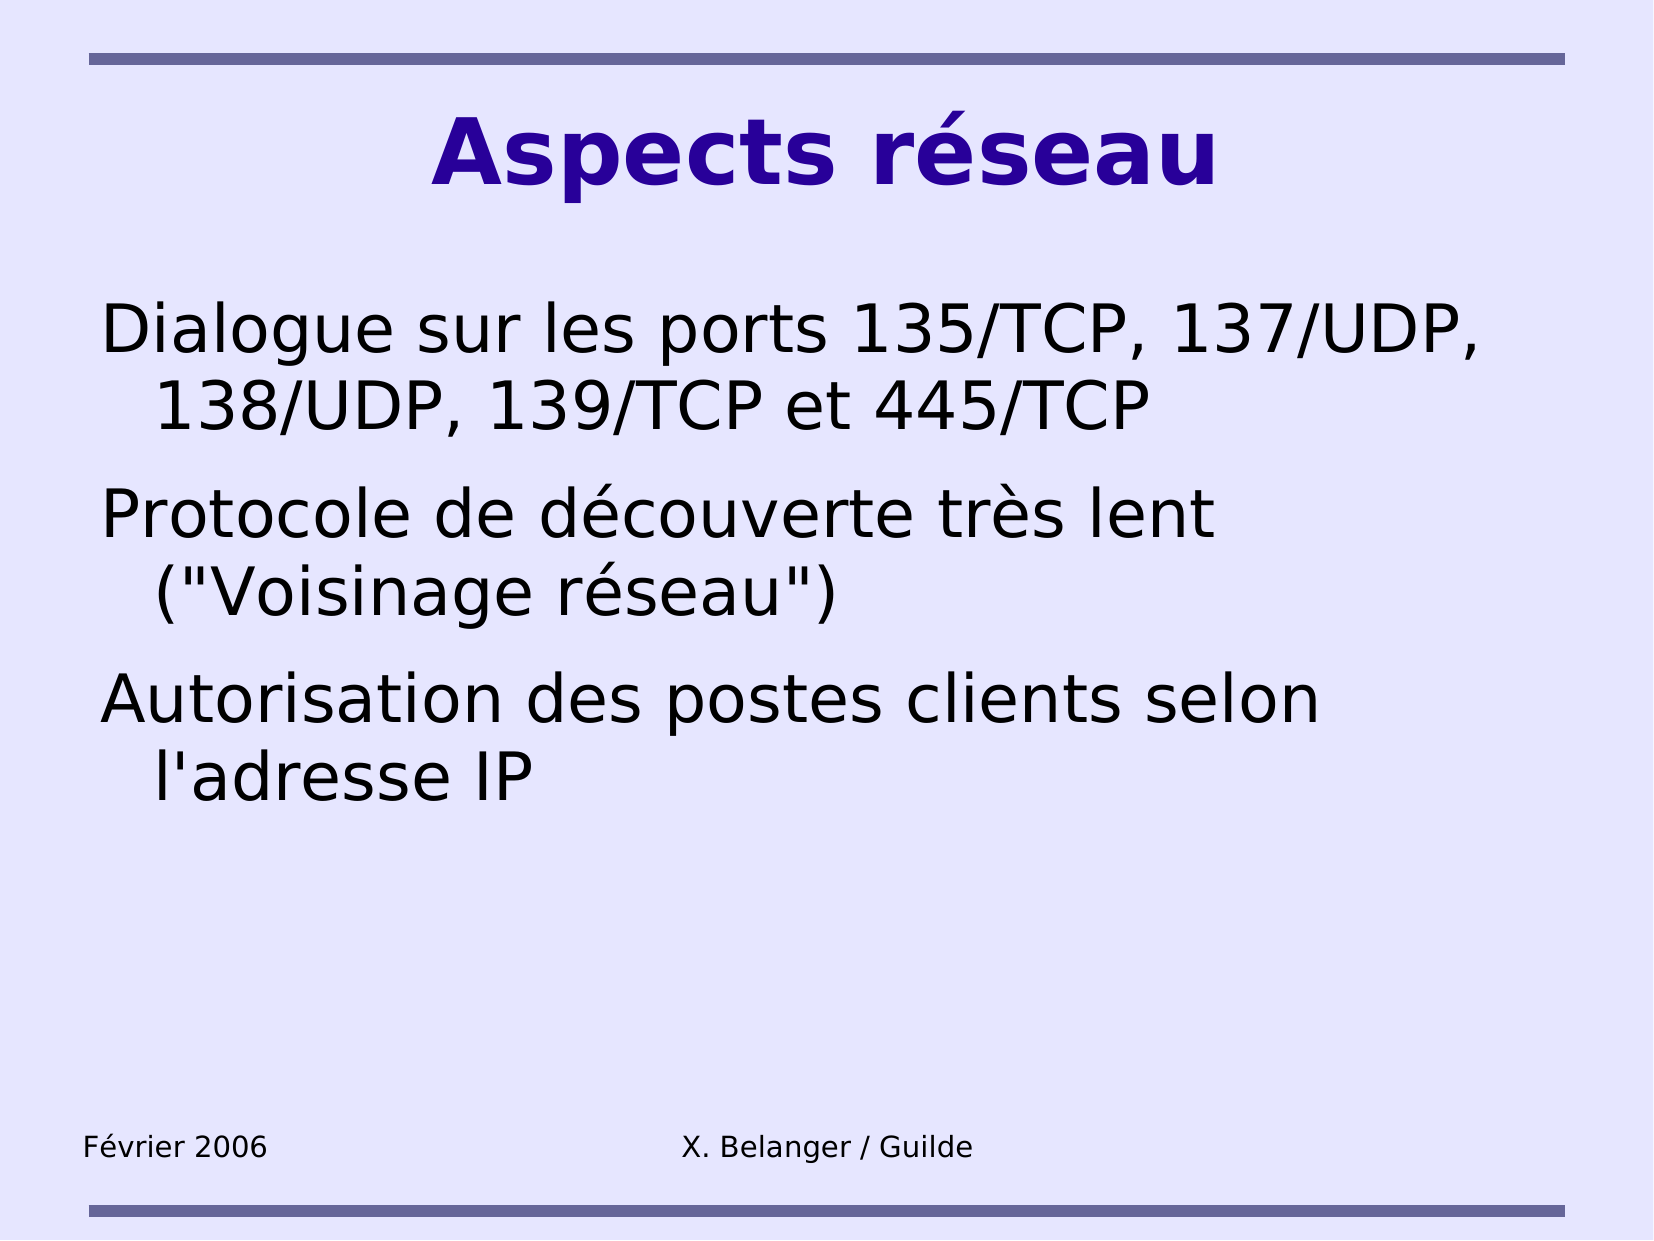

# Aspects réseau
Dialogue sur les ports 135/TCP, 137/UDP, 138/UDP, 139/TCP et 445/TCP
Protocole de découverte très lent ("Voisinage réseau")
Autorisation des postes clients selon l'adresse IP